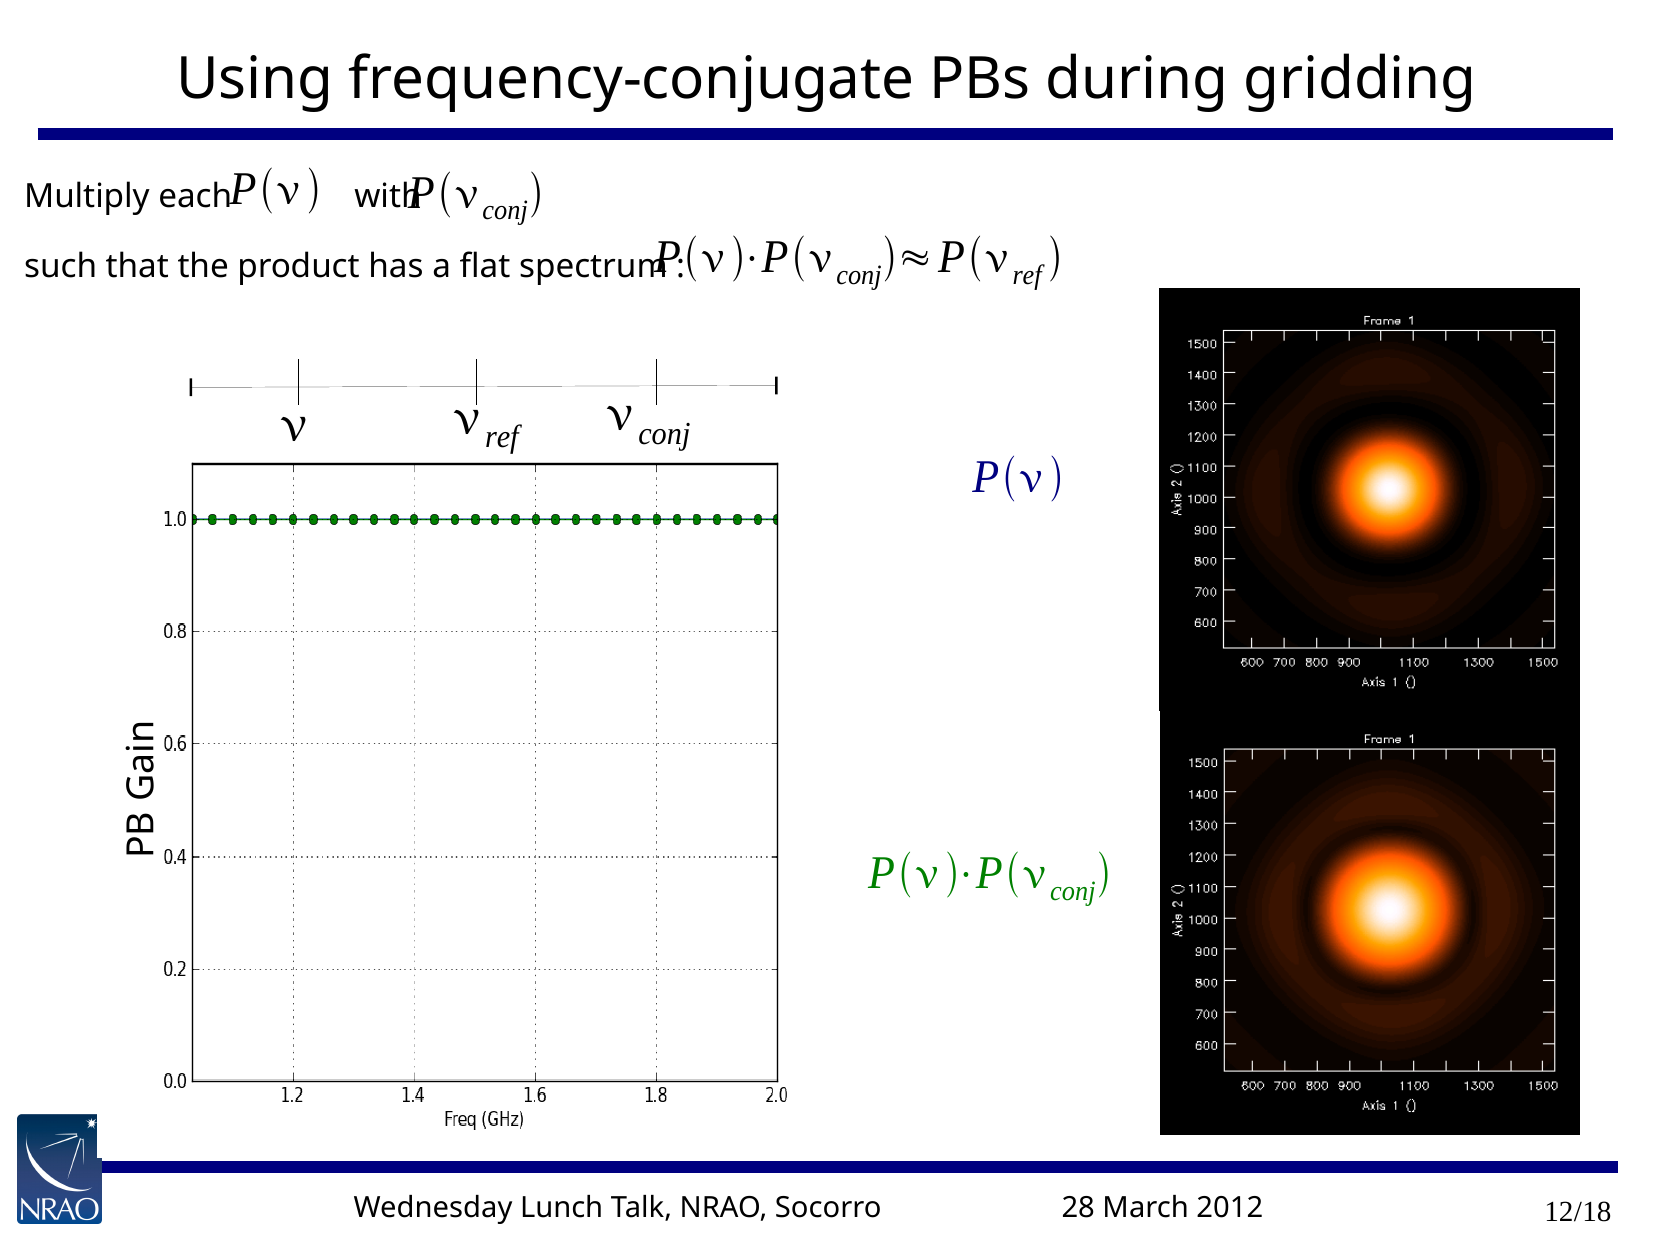

# Using frequency-conjugate PBs during gridding
Multiply each with
such that the product has a flat spectrum :
PB Gain
12